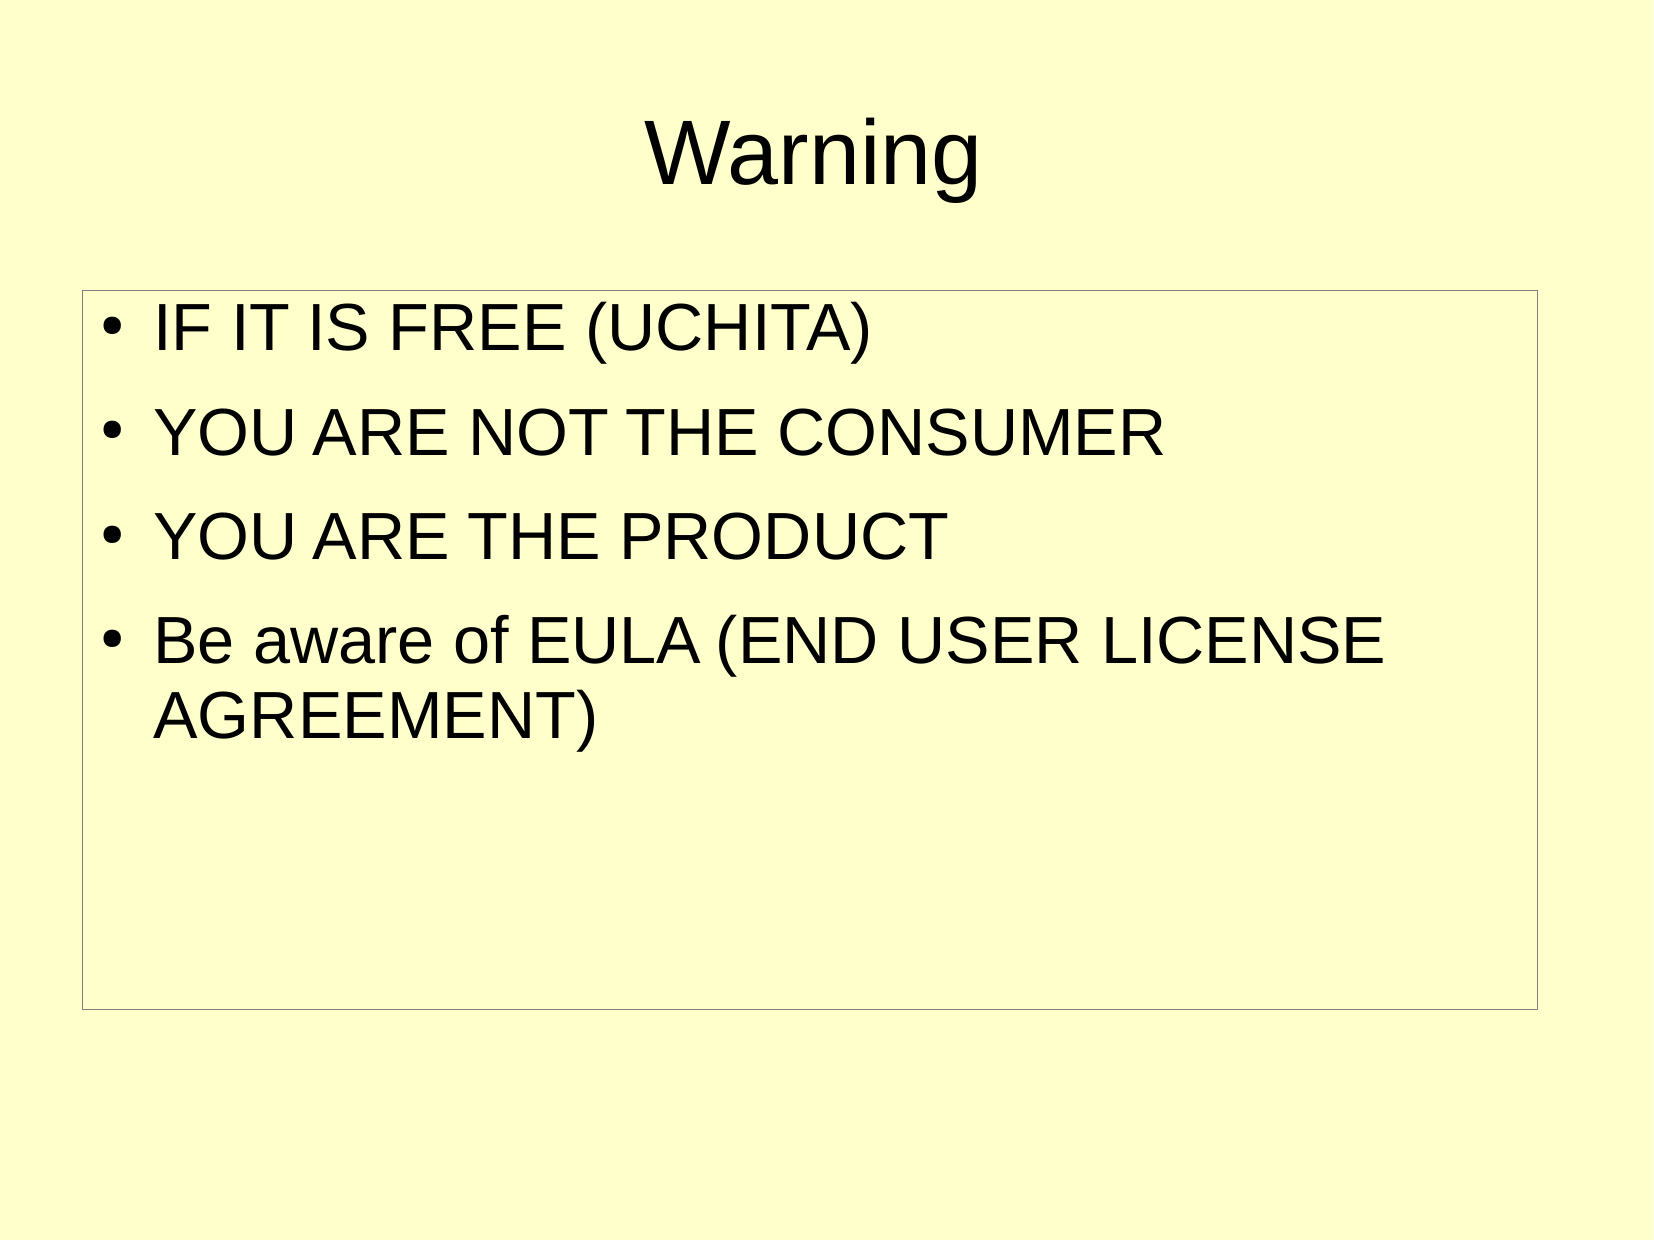

# Warning
IF IT IS FREE (UCHITA)
YOU ARE NOT THE CONSUMER
YOU ARE THE PRODUCT
Be aware of EULA (END USER LICENSE AGREEMENT)